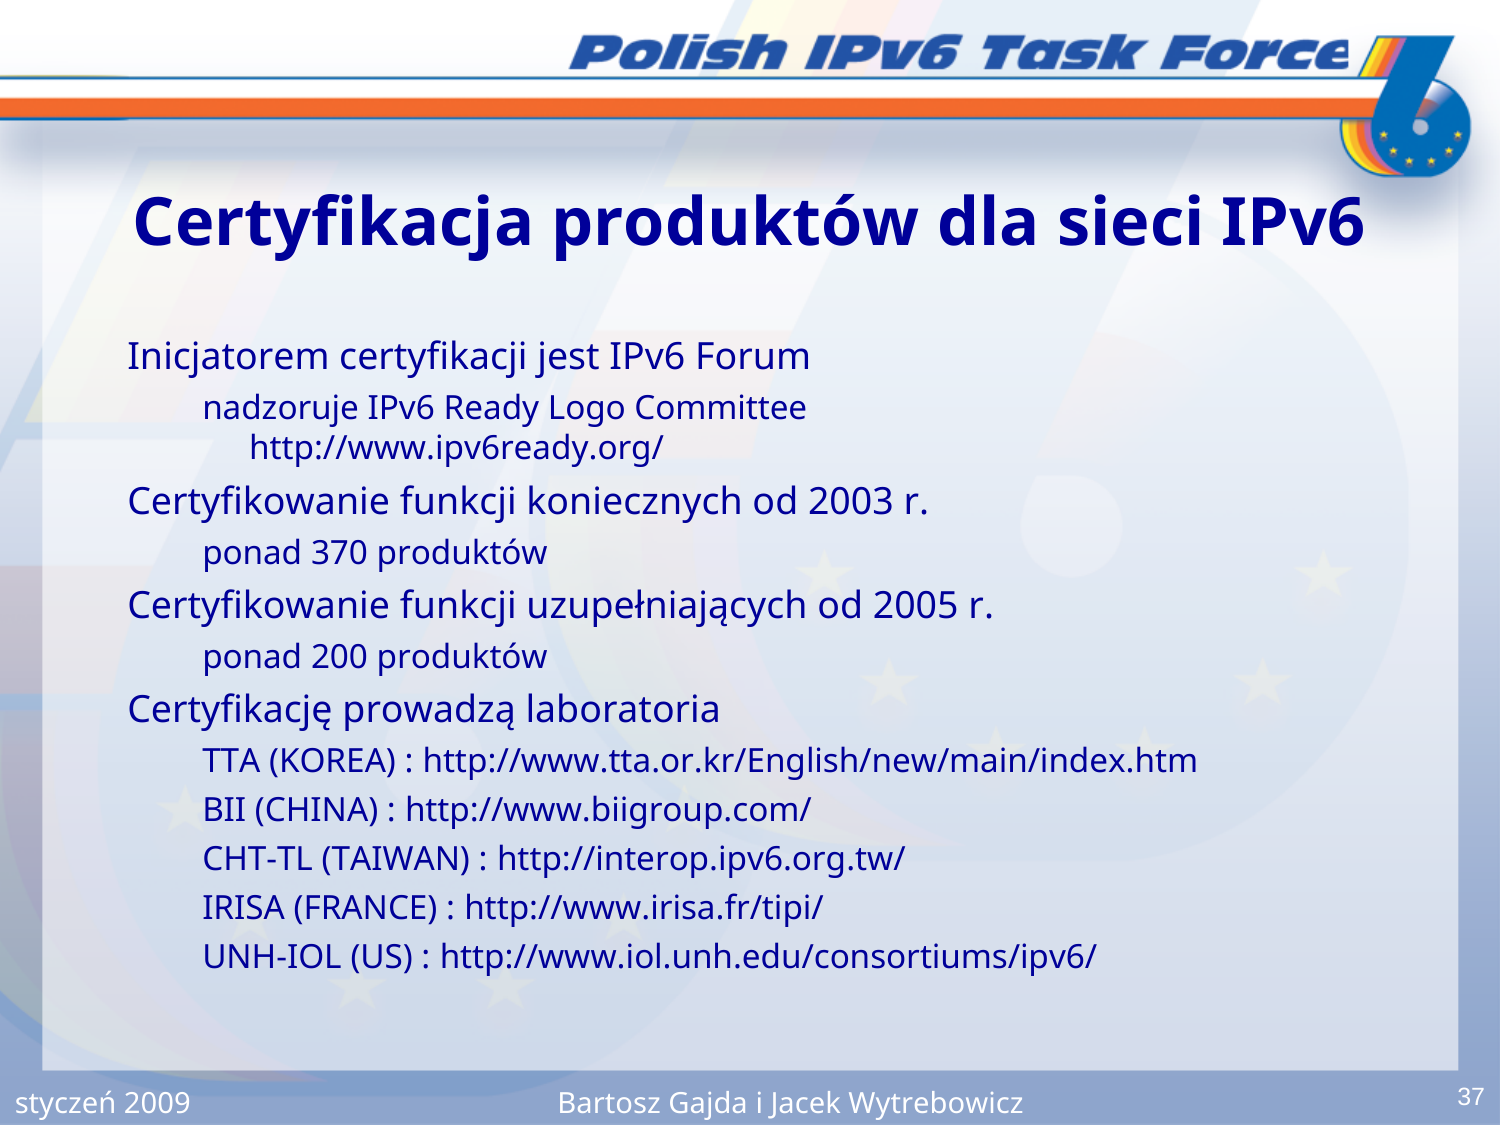

# Certyfikacja produktów dla sieci IPv6
Inicjatorem certyfikacji jest IPv6 Forum
nadzoruje IPv6 Ready Logo Committee
http://www.ipv6ready.org/
Certyfikowanie funkcji koniecznych od 2003 r.
ponad 370 produktów
Certyfikowanie funkcji uzupełniających od 2005 r.
ponad 200 produktów
Certyfikację prowadzą laboratoria
TTA (KOREA) : http://www.tta.or.kr/English/new/main/index.htm
BII (CHINA) : http://www.biigroup.com/
CHT-TL (TAIWAN) : http://interop.ipv6.org.tw/
IRISA (FRANCE) : http://www.irisa.fr/tipi/
UNH-IOL (US) : http://www.iol.unh.edu/consortiums/ipv6/
styczeń 2009
Bartosz Gajda i Jacek Wytrebowicz
37